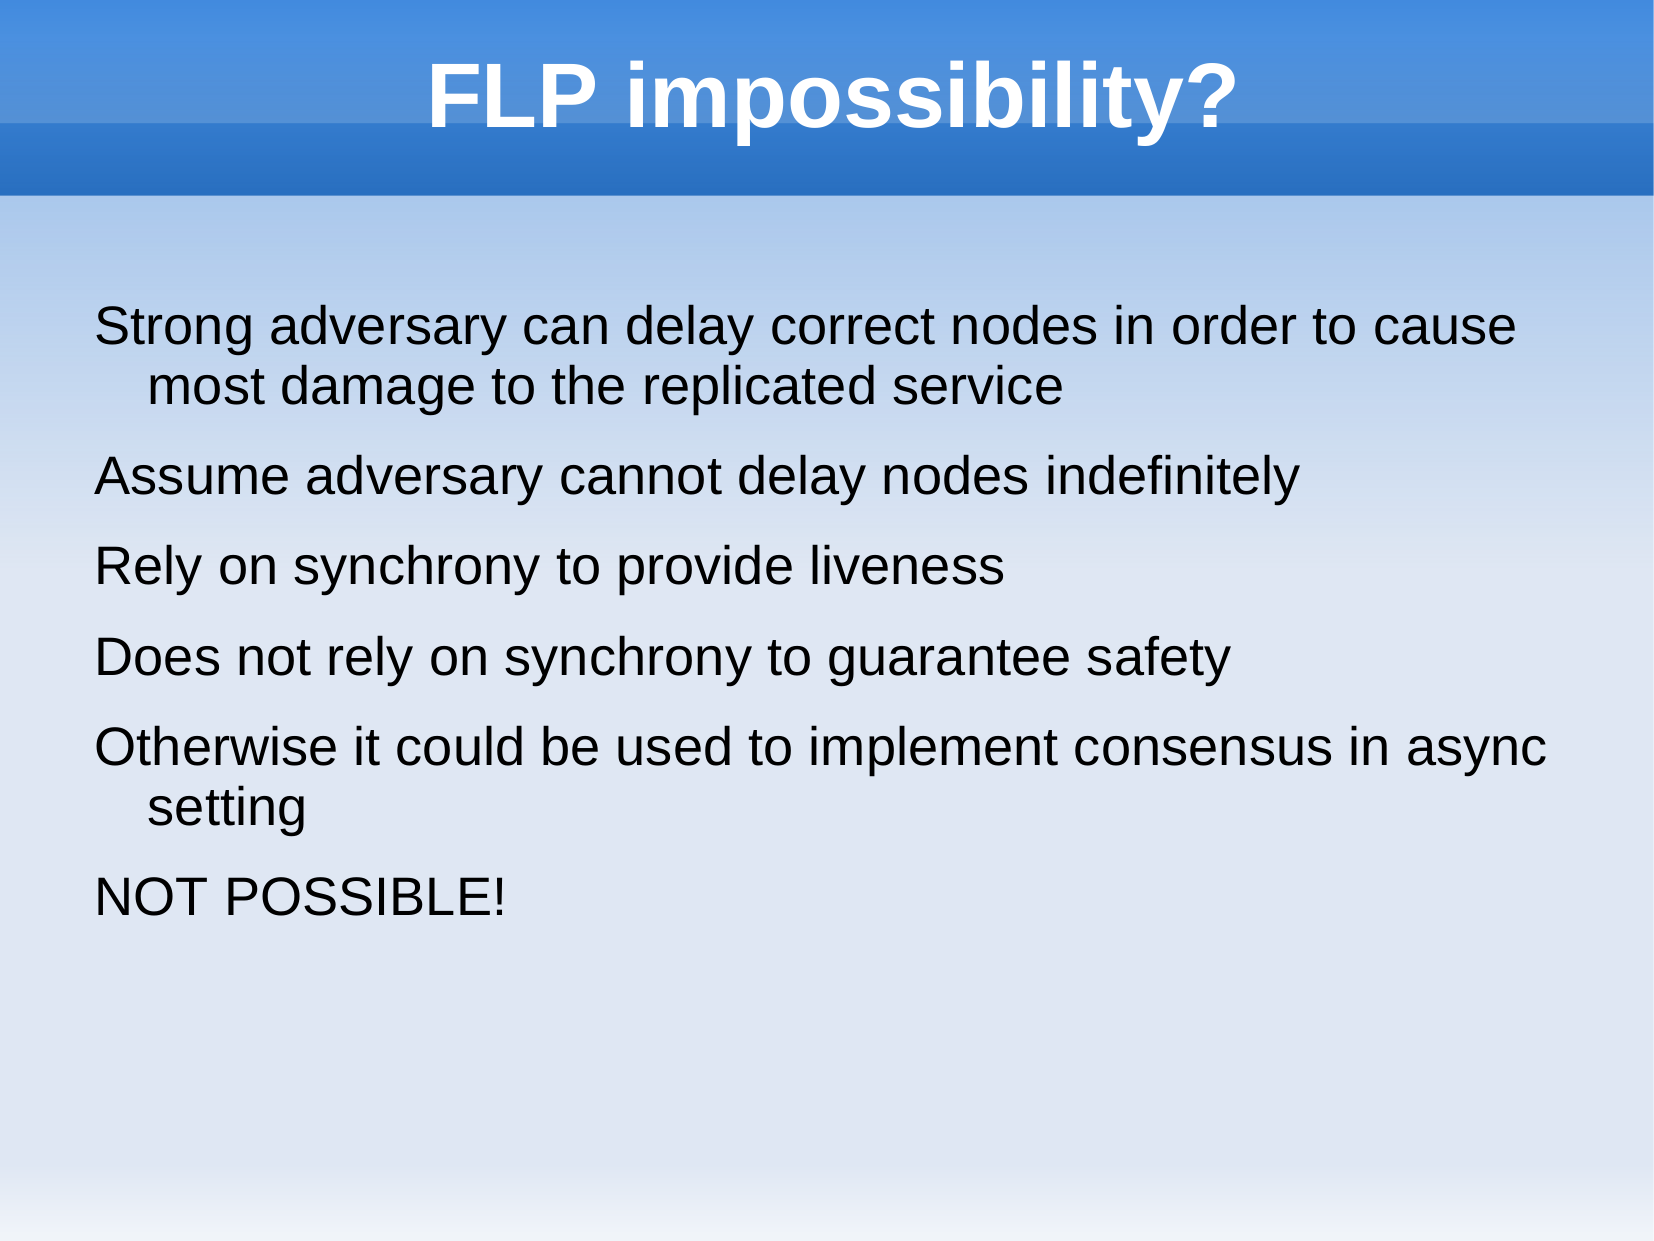

# FLP impossibility?
Strong adversary can delay correct nodes in order to cause most damage to the replicated service
Assume adversary cannot delay nodes indefinitely
Rely on synchrony to provide liveness
Does not rely on synchrony to guarantee safety
Otherwise it could be used to implement consensus in async setting
NOT POSSIBLE!